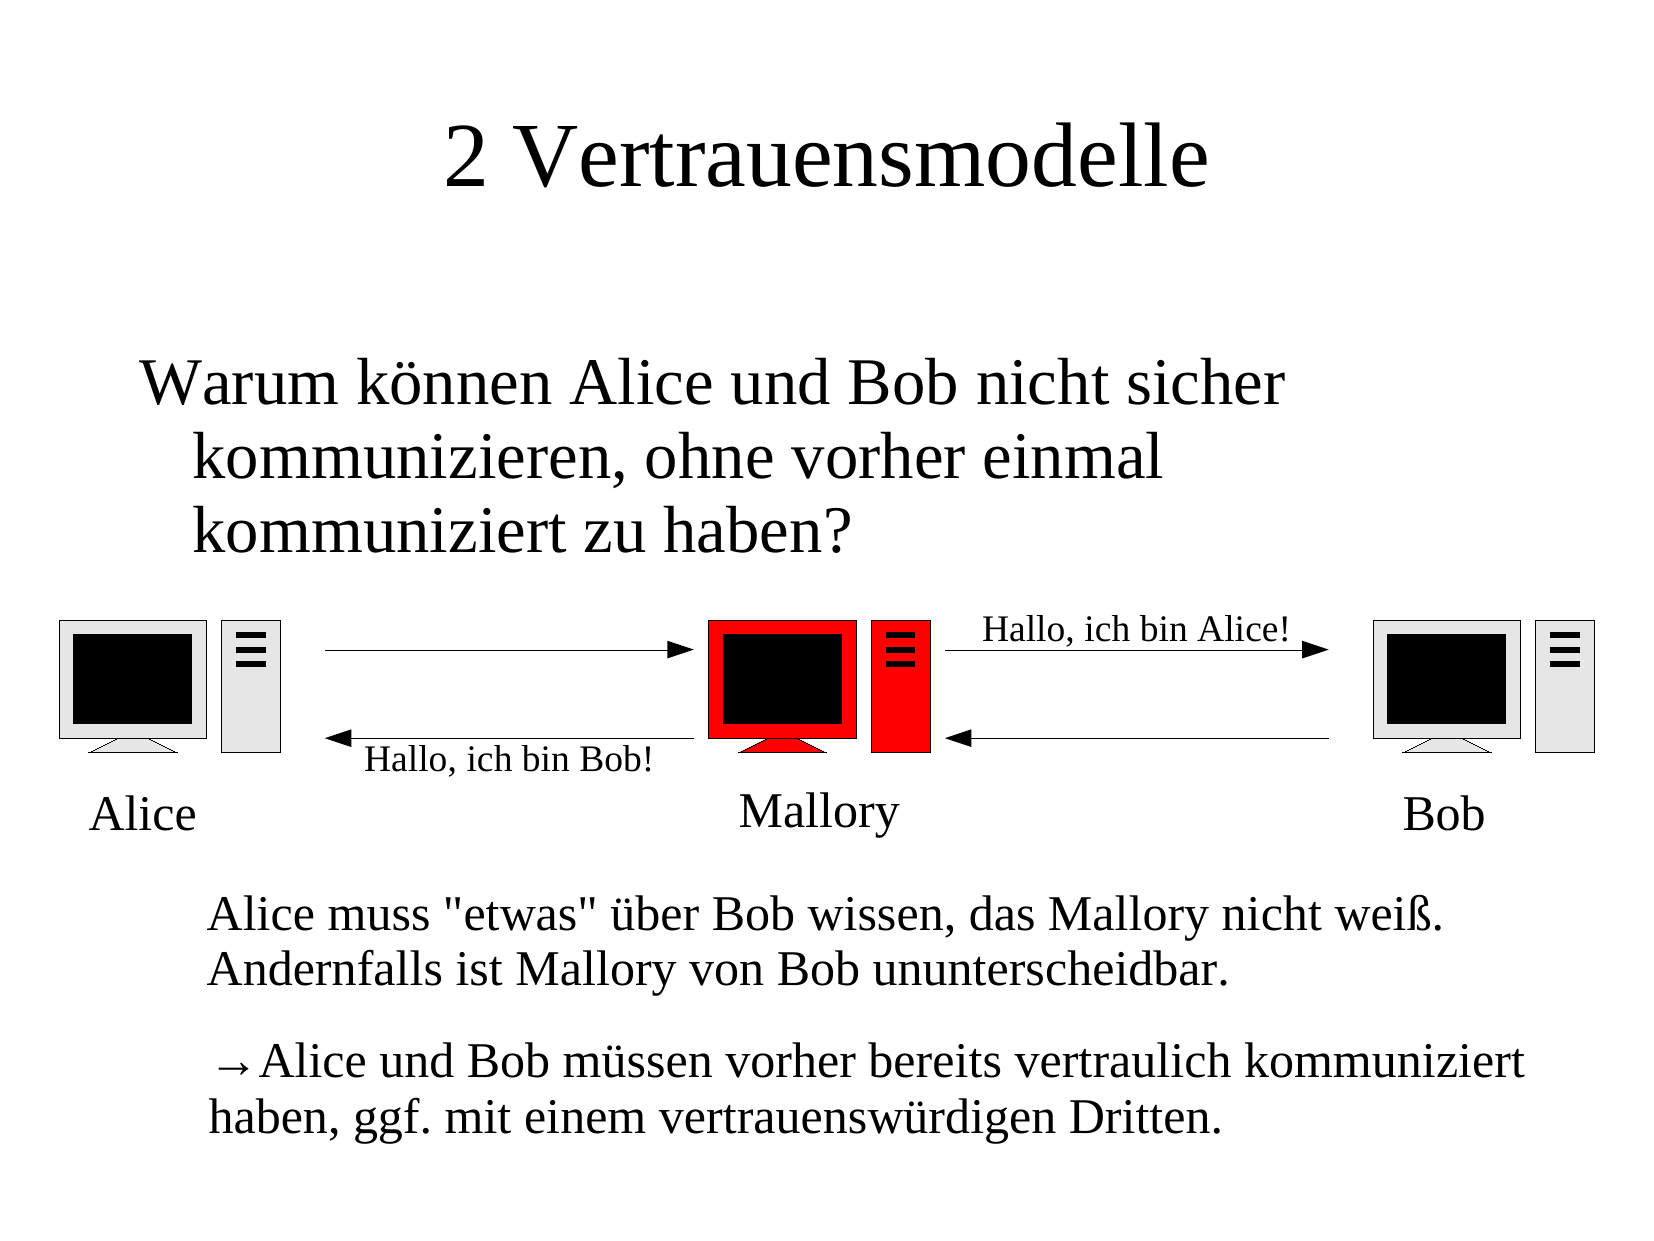

# 2 Vertrauensmodelle
Warum können Alice und Bob nicht sicher kommunizieren, ohne vorher einmal kommuniziert zu haben?
Hallo, ich bin Alice!
Hallo, ich bin Bob!
Mallory
Hallo, ich bin Alice!
Hallo, ich bin Bob!
Alice
Bob
Alice muss "etwas" über Bob wissen, das Mallory nicht weiß.
Andernfalls ist Mallory von Bob ununterscheidbar.
→Alice und Bob müssen vorher bereits vertraulich kommuniziert
haben, ggf. mit einem vertrauenswürdigen Dritten.